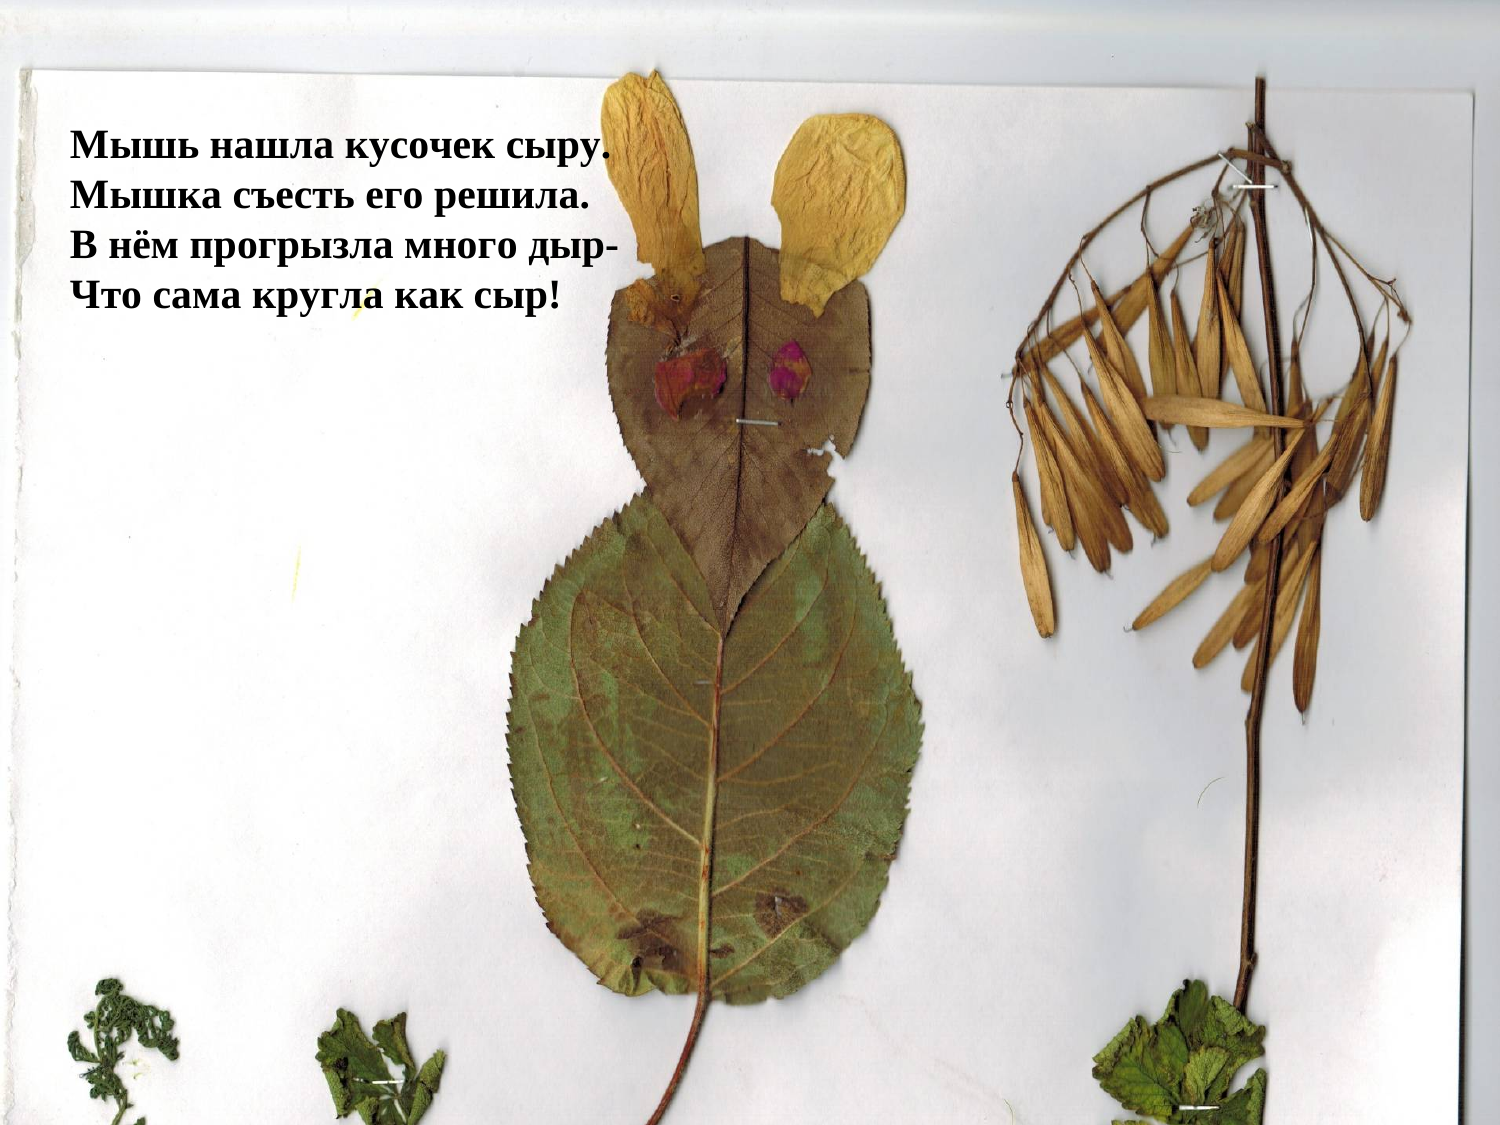

#
Мышь нашла кусочек сыру.
Мышка съесть его решила.
В нём прогрызла много дыр-
Что сама кругла как сыр!